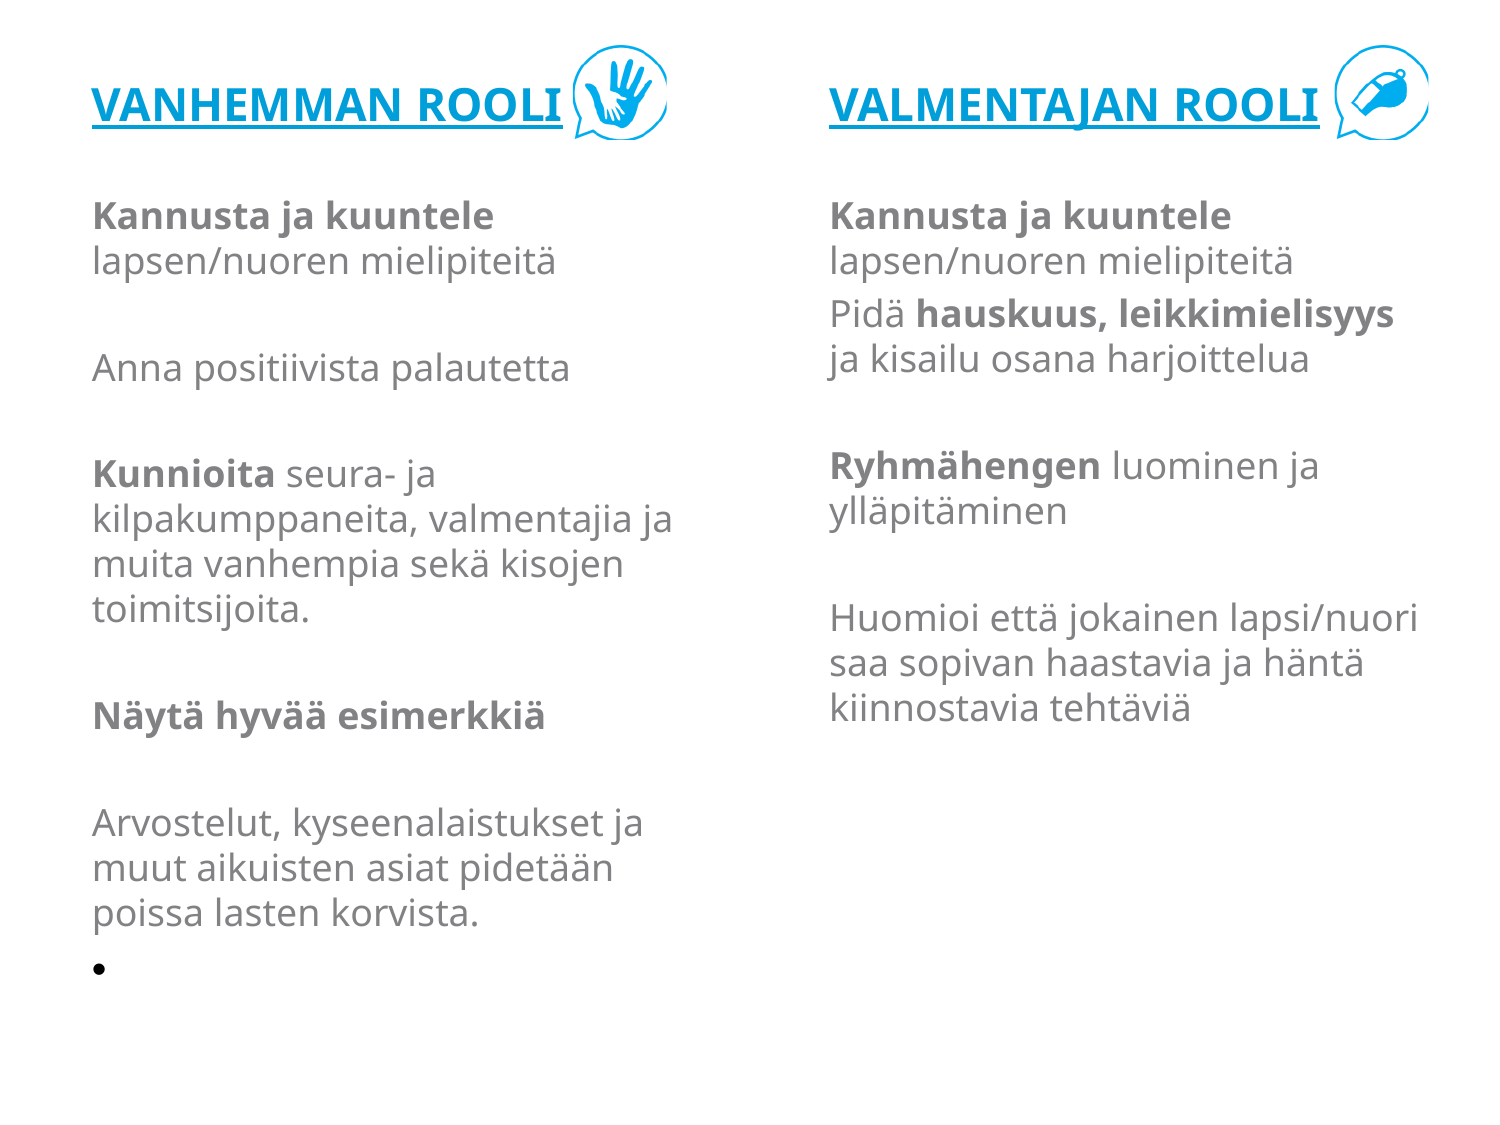

VANHEMMAN ROOLI
VALMENTAJAN ROOLI
# Kannusta ja kuuntele lapsen/nuoren mielipiteitä
Anna positiivista palautetta
Kunnioita seura- ja kilpakumppaneita, valmentajia ja muita vanhempia sekä kisojen toimitsijoita.
Näytä hyvää esimerkkiä
Arvostelut, kyseenalaistukset ja muut aikuisten asiat pidetään poissa lasten korvista.
Kannusta ja kuuntele lapsen/nuoren mielipiteitä
Pidä hauskuus, leikkimielisyys ja kisailu osana harjoittelua
Ryhmähengen luominen ja ylläpitäminen
Huomioi että jokainen lapsi/nuori saa sopivan haastavia ja häntä kiinnostavia tehtäviä